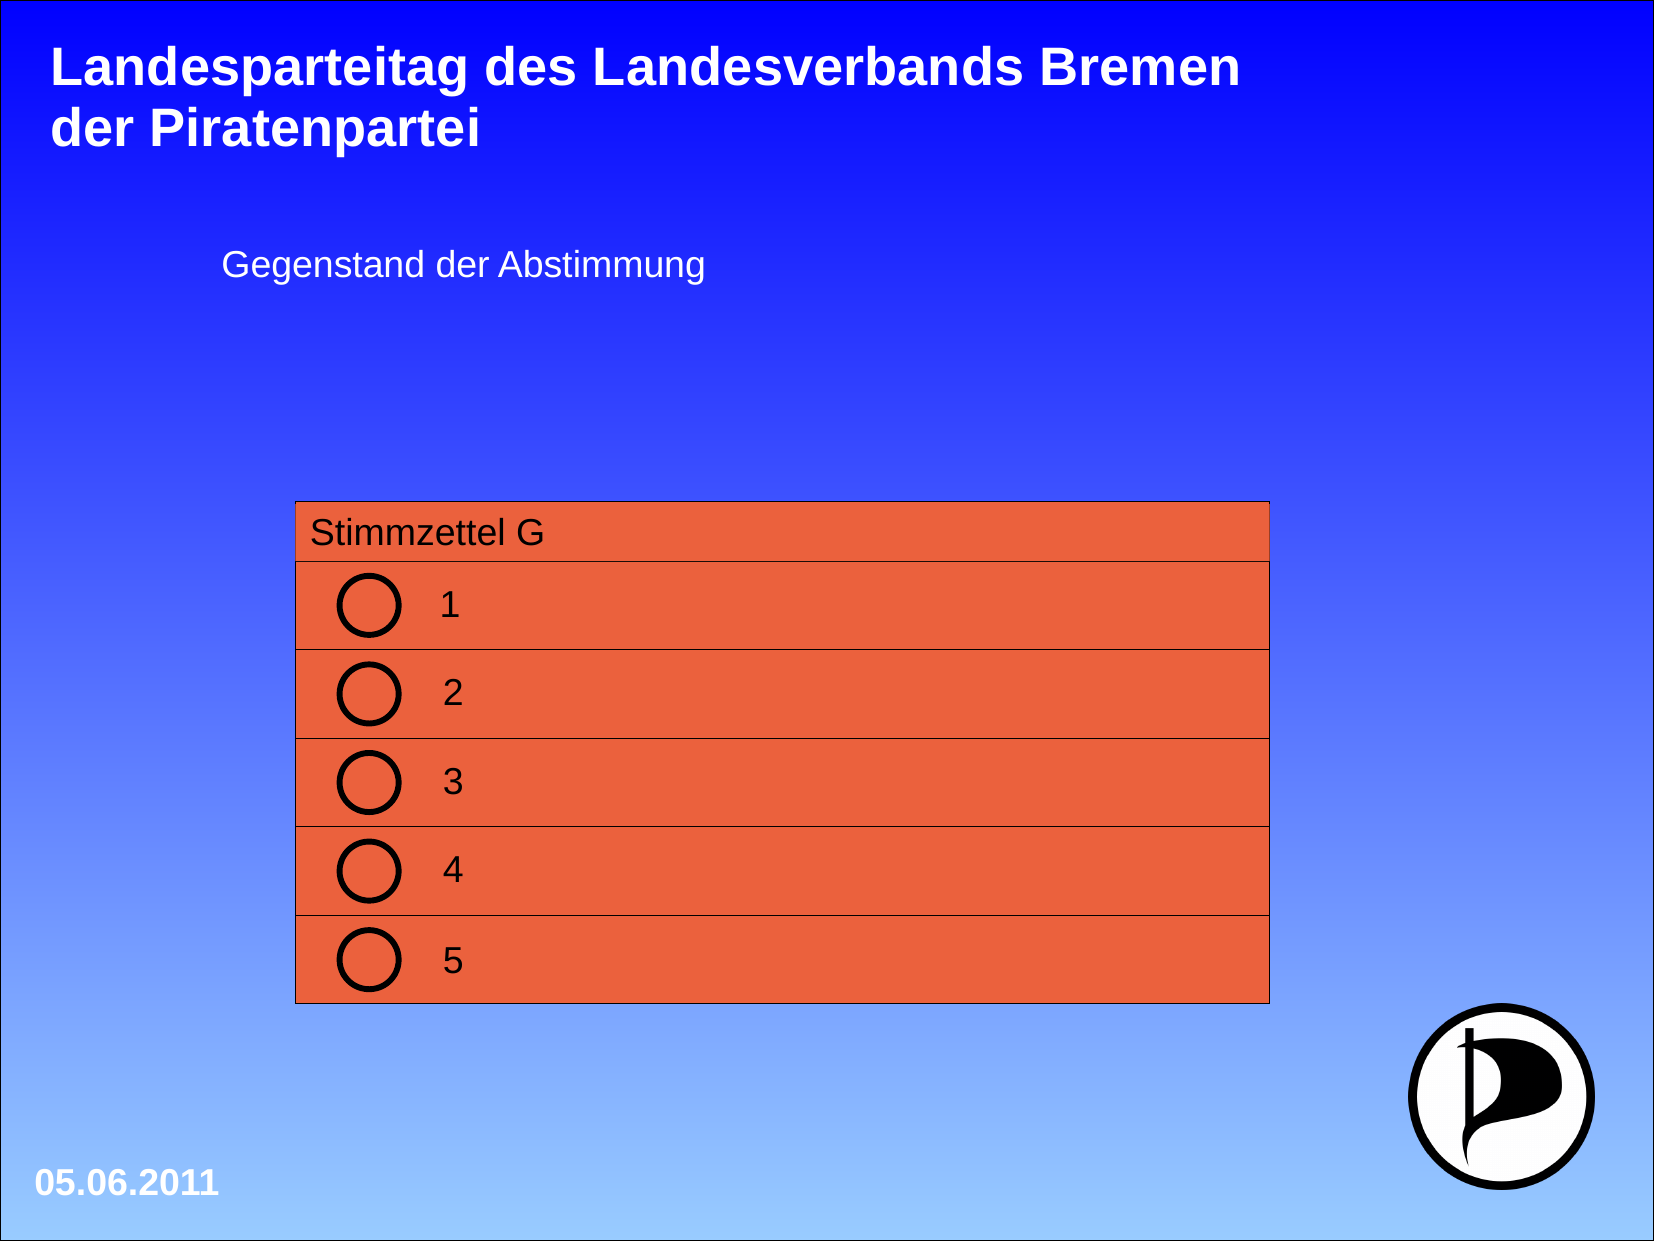

Gegenstand der Abstimmung
Stimmzettel G
1
2
3
4
5